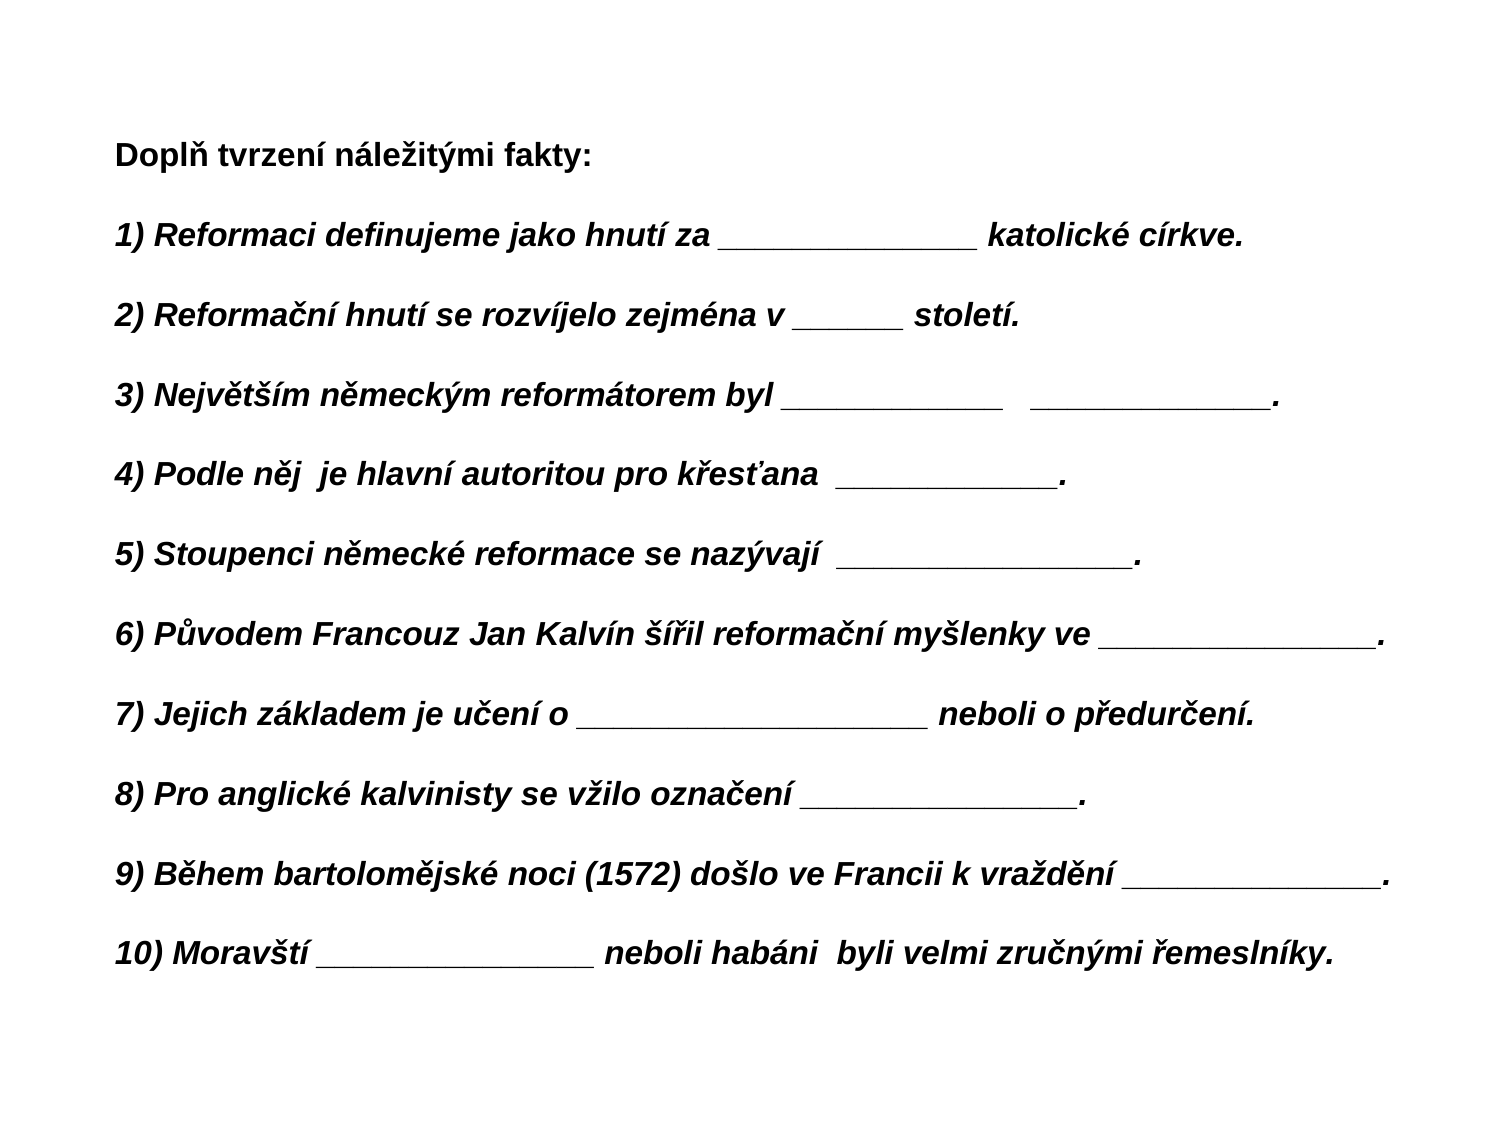

Doplň tvrzení náležitými fakty:
 Reformaci definujeme jako hnutí za ______________ katolické církve.
 Reformační hnutí se rozvíjelo zejména v ______ století.
 Největším německým reformátorem byl ____________ _____________.
 Podle něj je hlavní autoritou pro křesťana ____________.
 Stoupenci německé reformace se nazývají ________________.
 Původem Francouz Jan Kalvín šířil reformační myšlenky ve _______________.
 Jejich základem je učení o ___________________ neboli o předurčení.
 Pro anglické kalvinisty se vžilo označení _______________.
 Během bartolomějské noci (1572) došlo ve Francii k vraždění ______________.
 Moravští _______________ neboli habáni byli velmi zručnými řemeslníky.